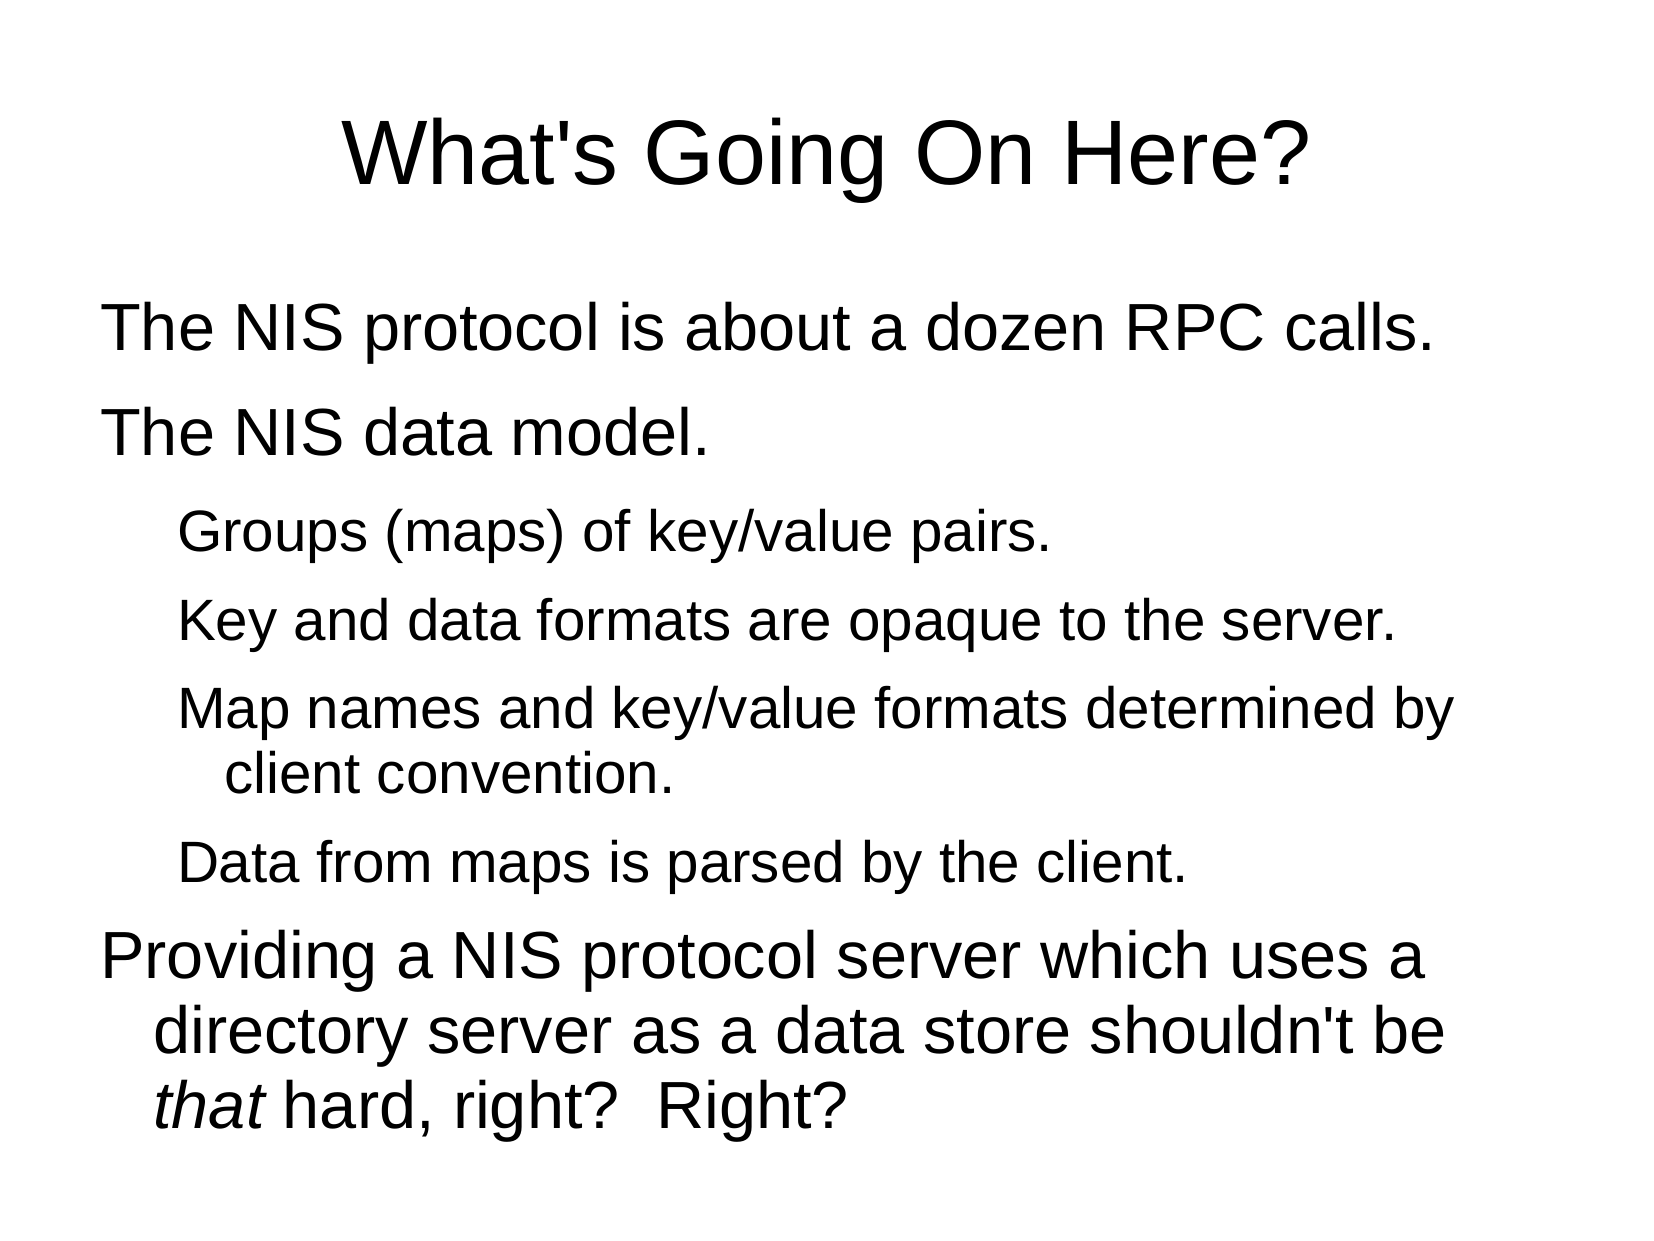

# What's Going On Here?
The NIS protocol is about a dozen RPC calls.
The NIS data model.
Groups (maps) of key/value pairs.
Key and data formats are opaque to the server.
Map names and key/value formats determined by client convention.
Data from maps is parsed by the client.
Providing a NIS protocol server which uses a directory server as a data store shouldn't be that hard, right? Right?